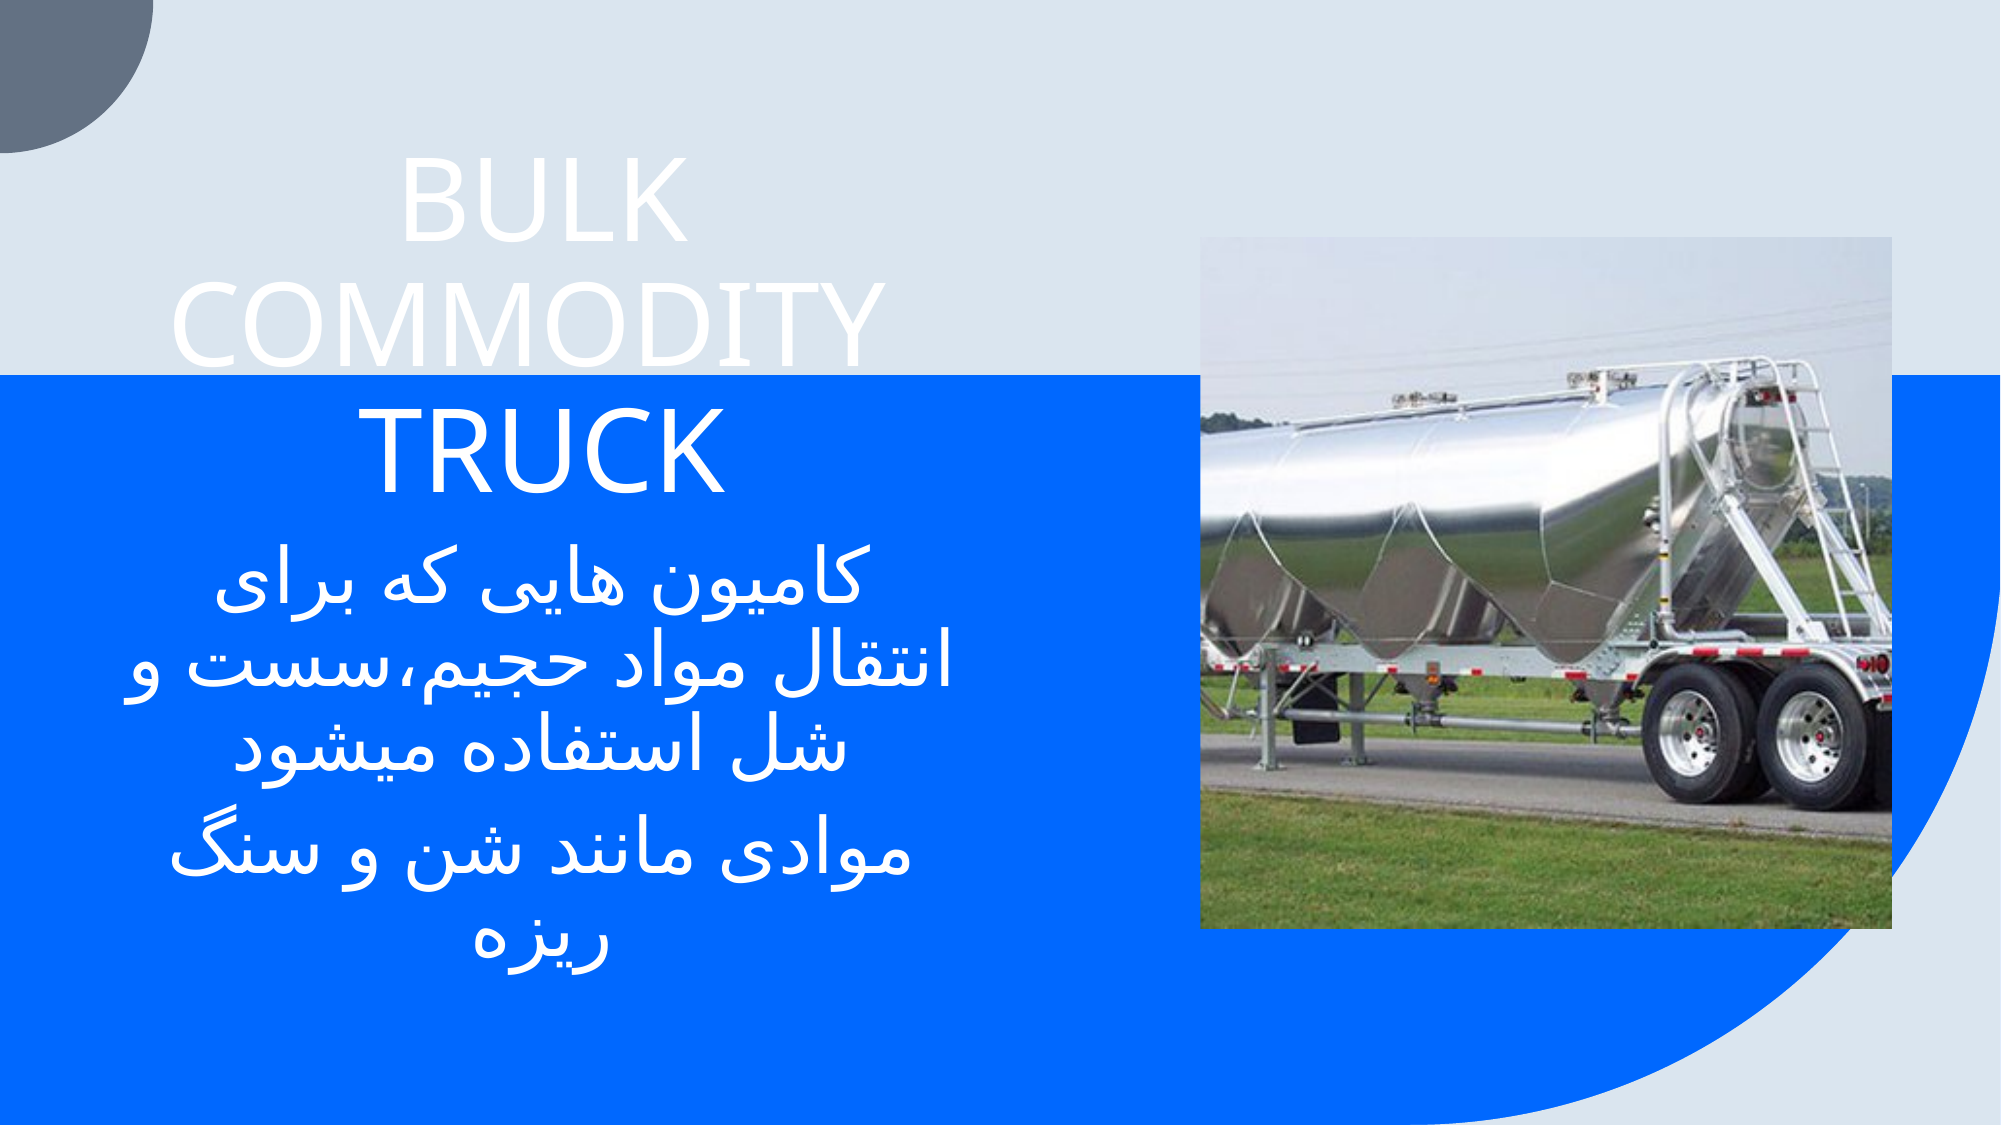

#
BULK COMMODITY 
TRUCK
کامیون هایی که برای انتقال مواد حجیم،سست و شل استفاده میشود
موادی مانند شن و سنگ ریزه